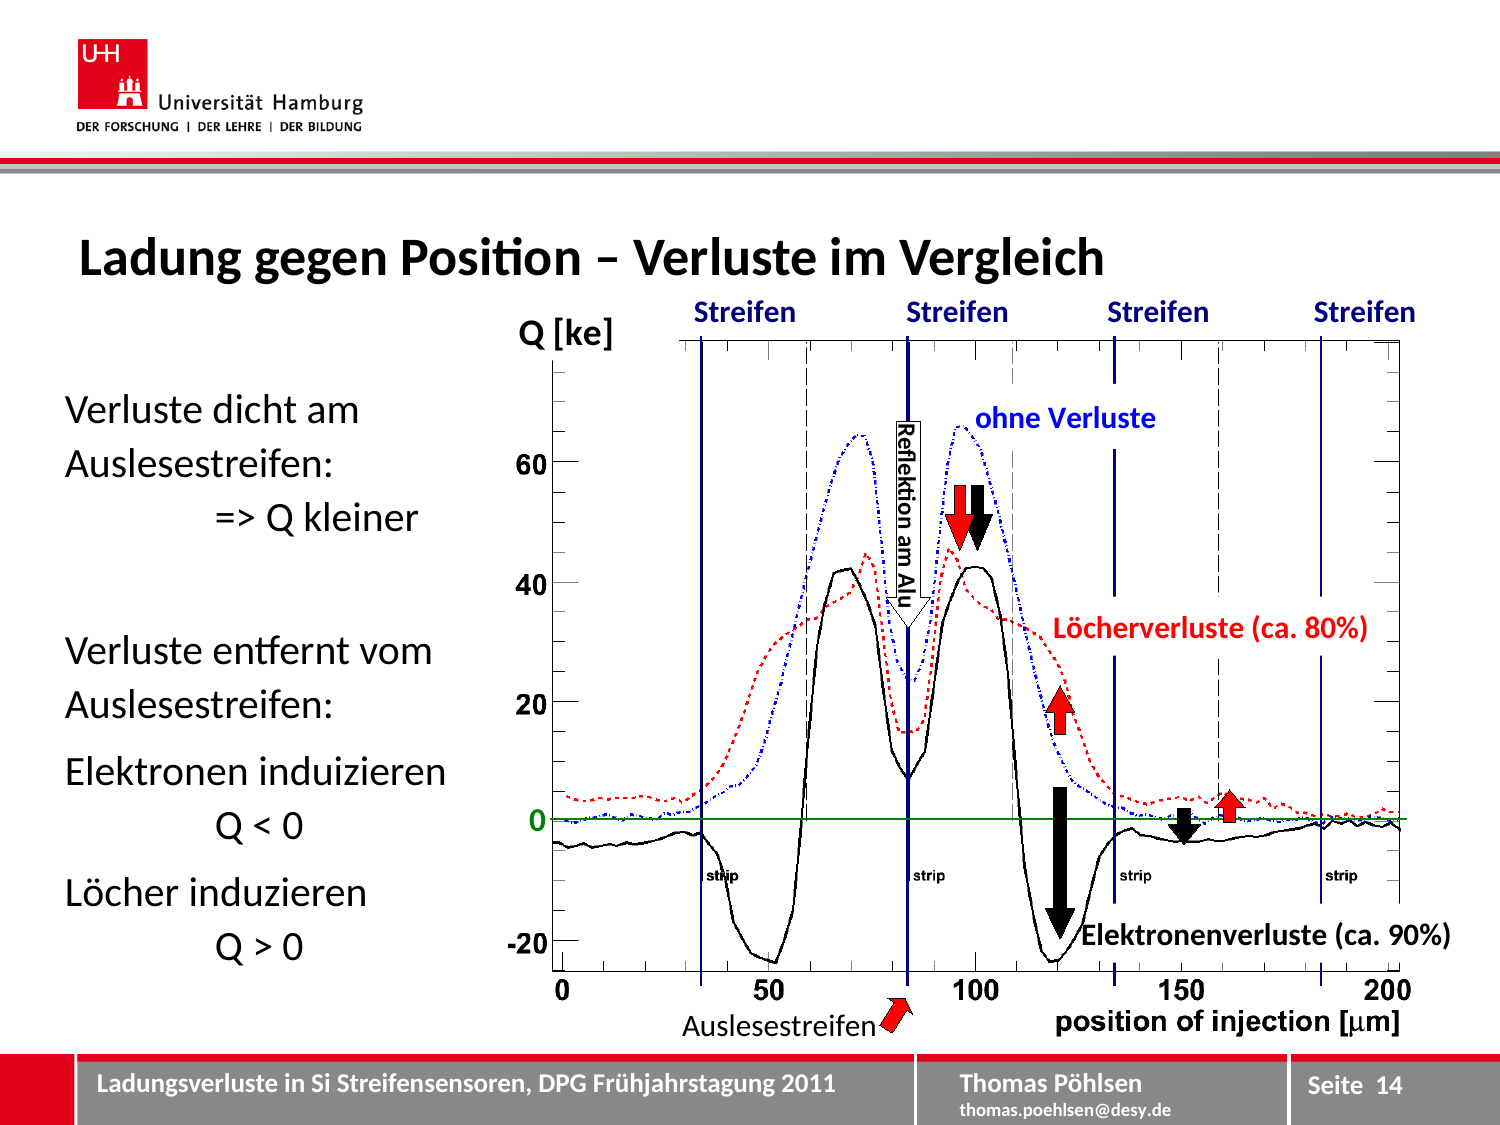

# Ladung gegen Position – Verluste im Vergleich
Streifen
Streifen
Streifen
Streifen
Q [ke]
Verluste dicht am Auslesestreifen:		=> Q kleiner
Verluste entfernt vom Auslesestreifen:
Elektronen induizieren	Q < 0
Löcher induzieren	Q > 0
ohne Verluste
Reflektion am Alu
 Löcherverluste (ca. 80%)
 0
Elektronenverluste (ca. 90%)
Auslesestreifen